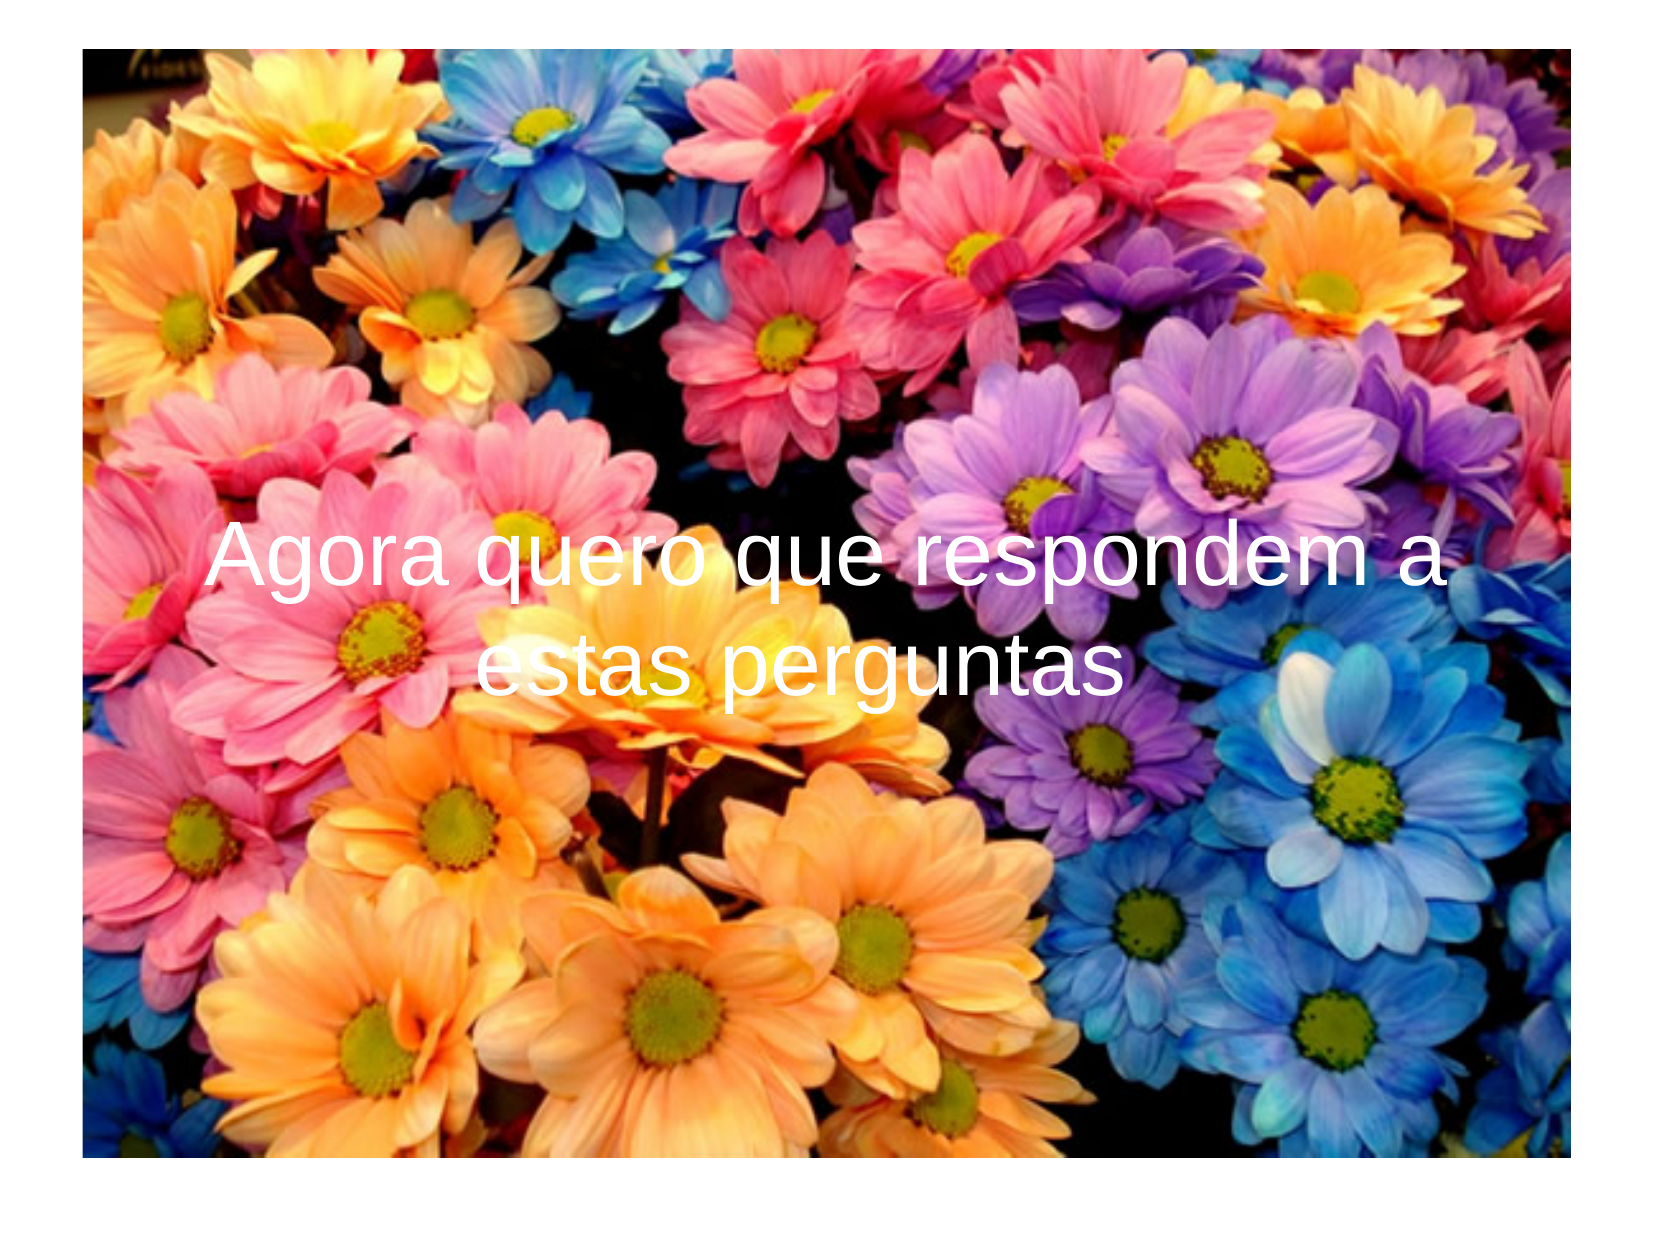

# Agora quero que respondem a estas perguntas